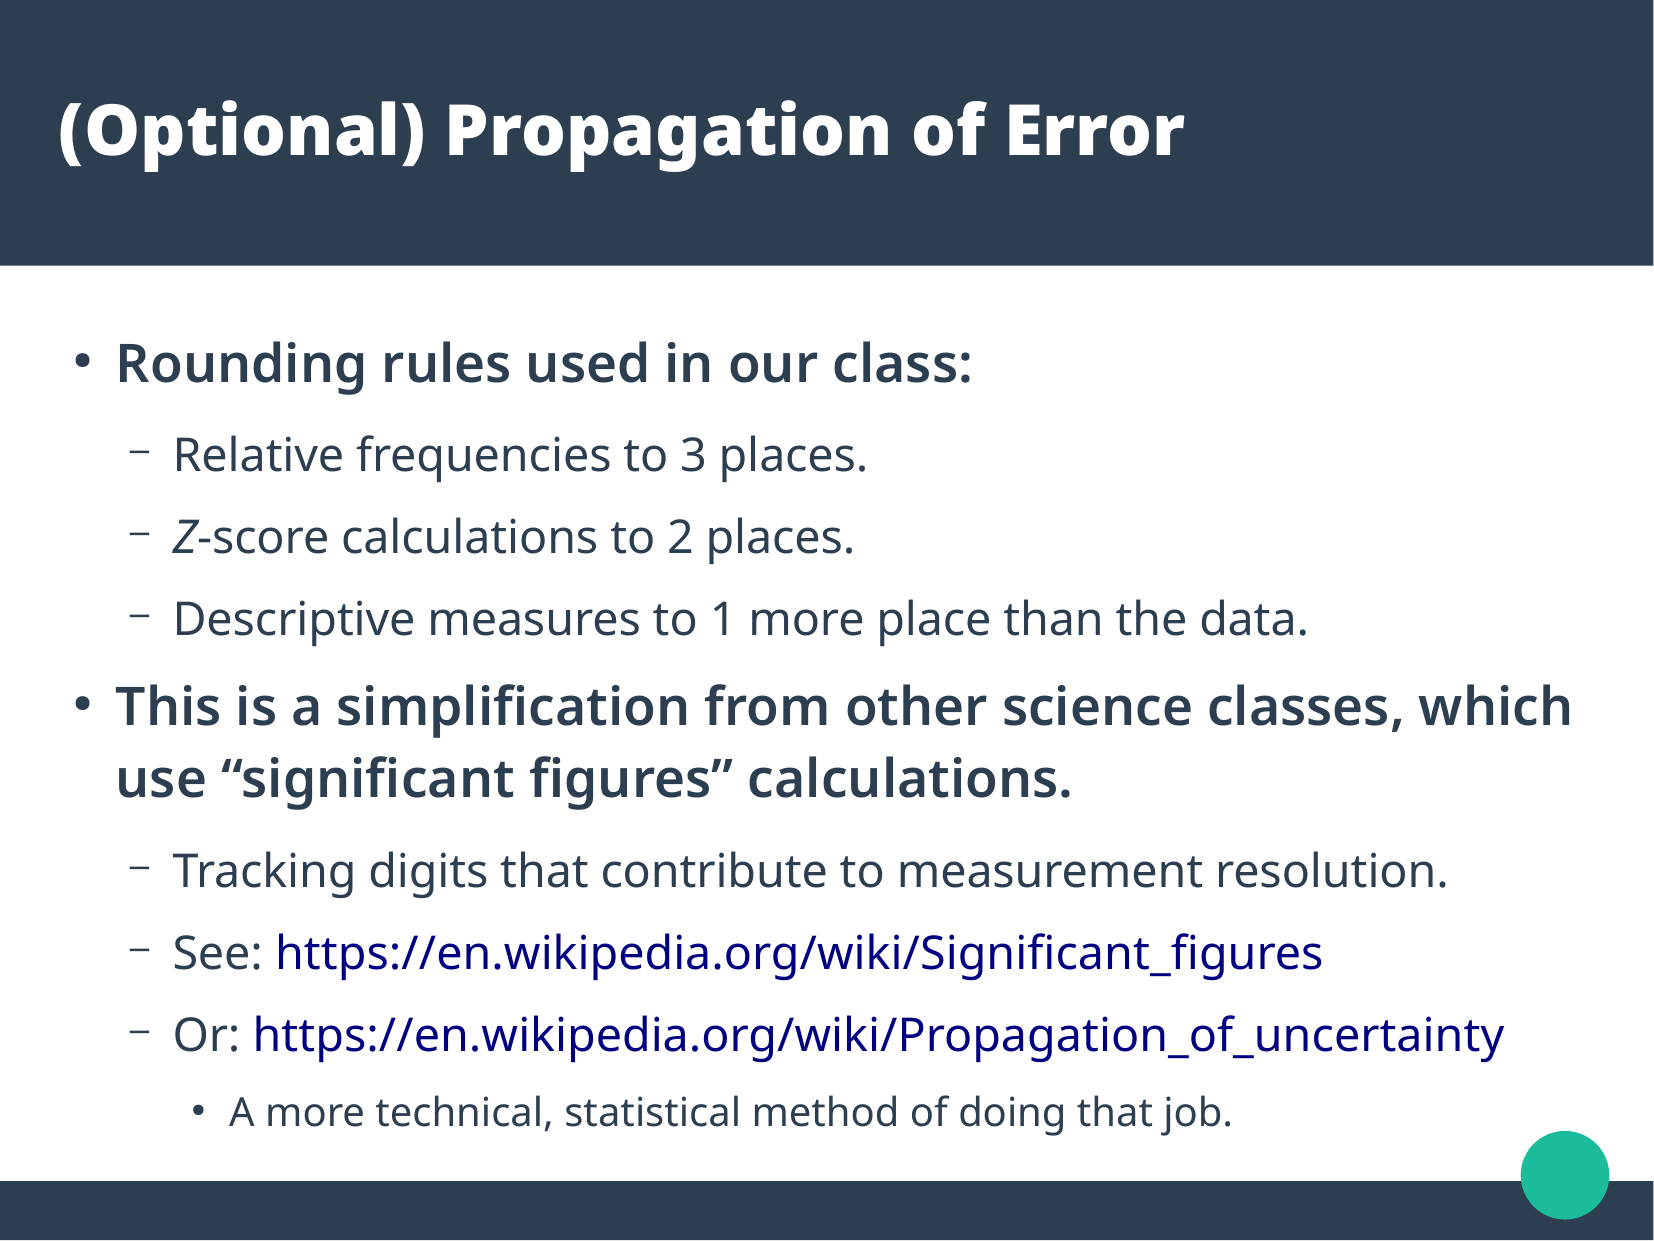

# (Optional) Propagation of Error
Rounding rules used in our class:
Relative frequencies to 3 places.
Z-score calculations to 2 places.
Descriptive measures to 1 more place than the data.
This is a simplification from other science classes, which use “significant figures” calculations.
Tracking digits that contribute to measurement resolution.
See: https://en.wikipedia.org/wiki/Significant_figures
Or: https://en.wikipedia.org/wiki/Propagation_of_uncertainty
A more technical, statistical method of doing that job.